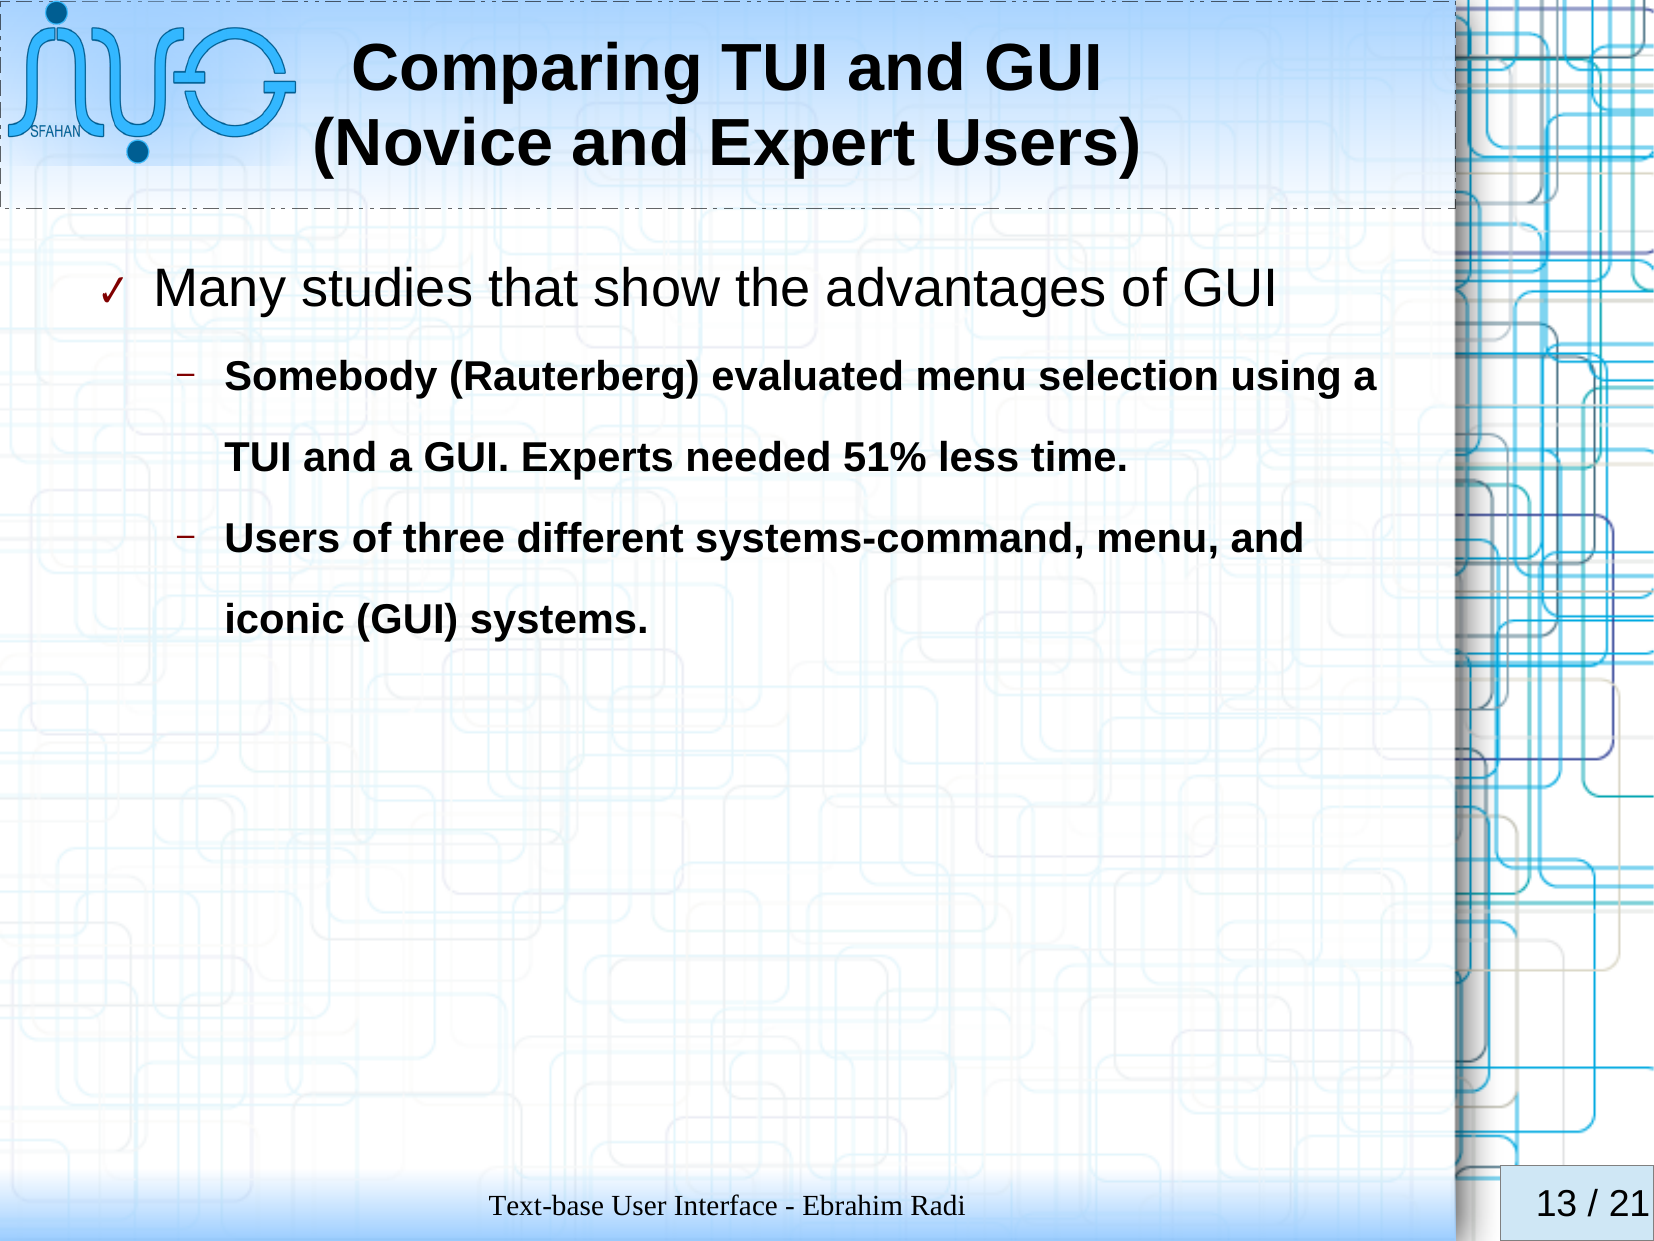

# Comparing TUI and GUI (Novice and Expert Users)
Many studies that show the advantages of GUI
Somebody (Rauterberg) evaluated menu selection using a TUI and a GUI. Experts needed 51% less time.
Users of three different systems-command, menu, and iconic (GUI) systems.
Text-base User Interface - Ebrahim Radi